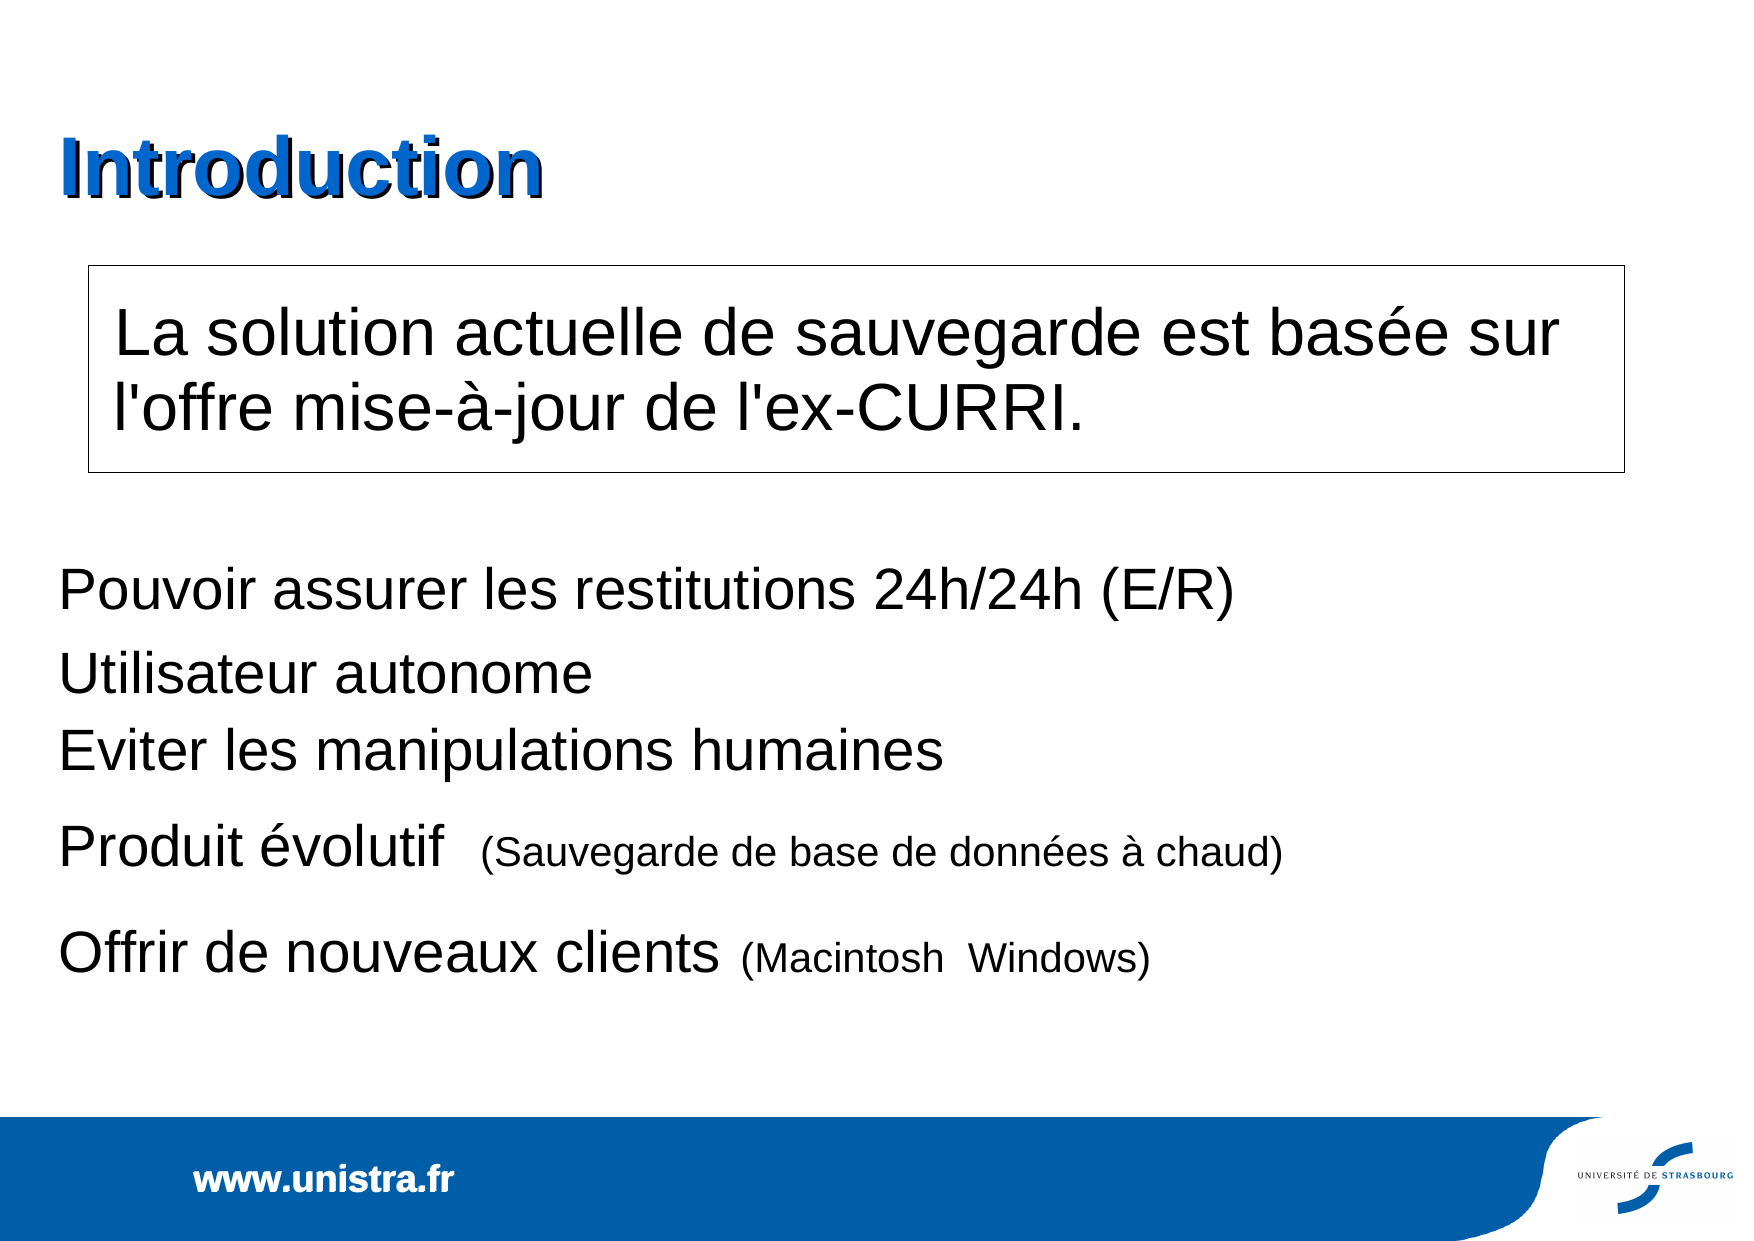

# Introduction
 La solution actuelle de sauvegarde est basée sur l'offre mise-à-jour de l'ex-CURRI.
Pouvoir assurer les restitutions 24h/24h (E/R)
Utilisateur autonome
Eviter les manipulations humaines
Produit évolutif (Sauvegarde de base de données à chaud)
Offrir de nouveaux clients (Macintosh Windows)